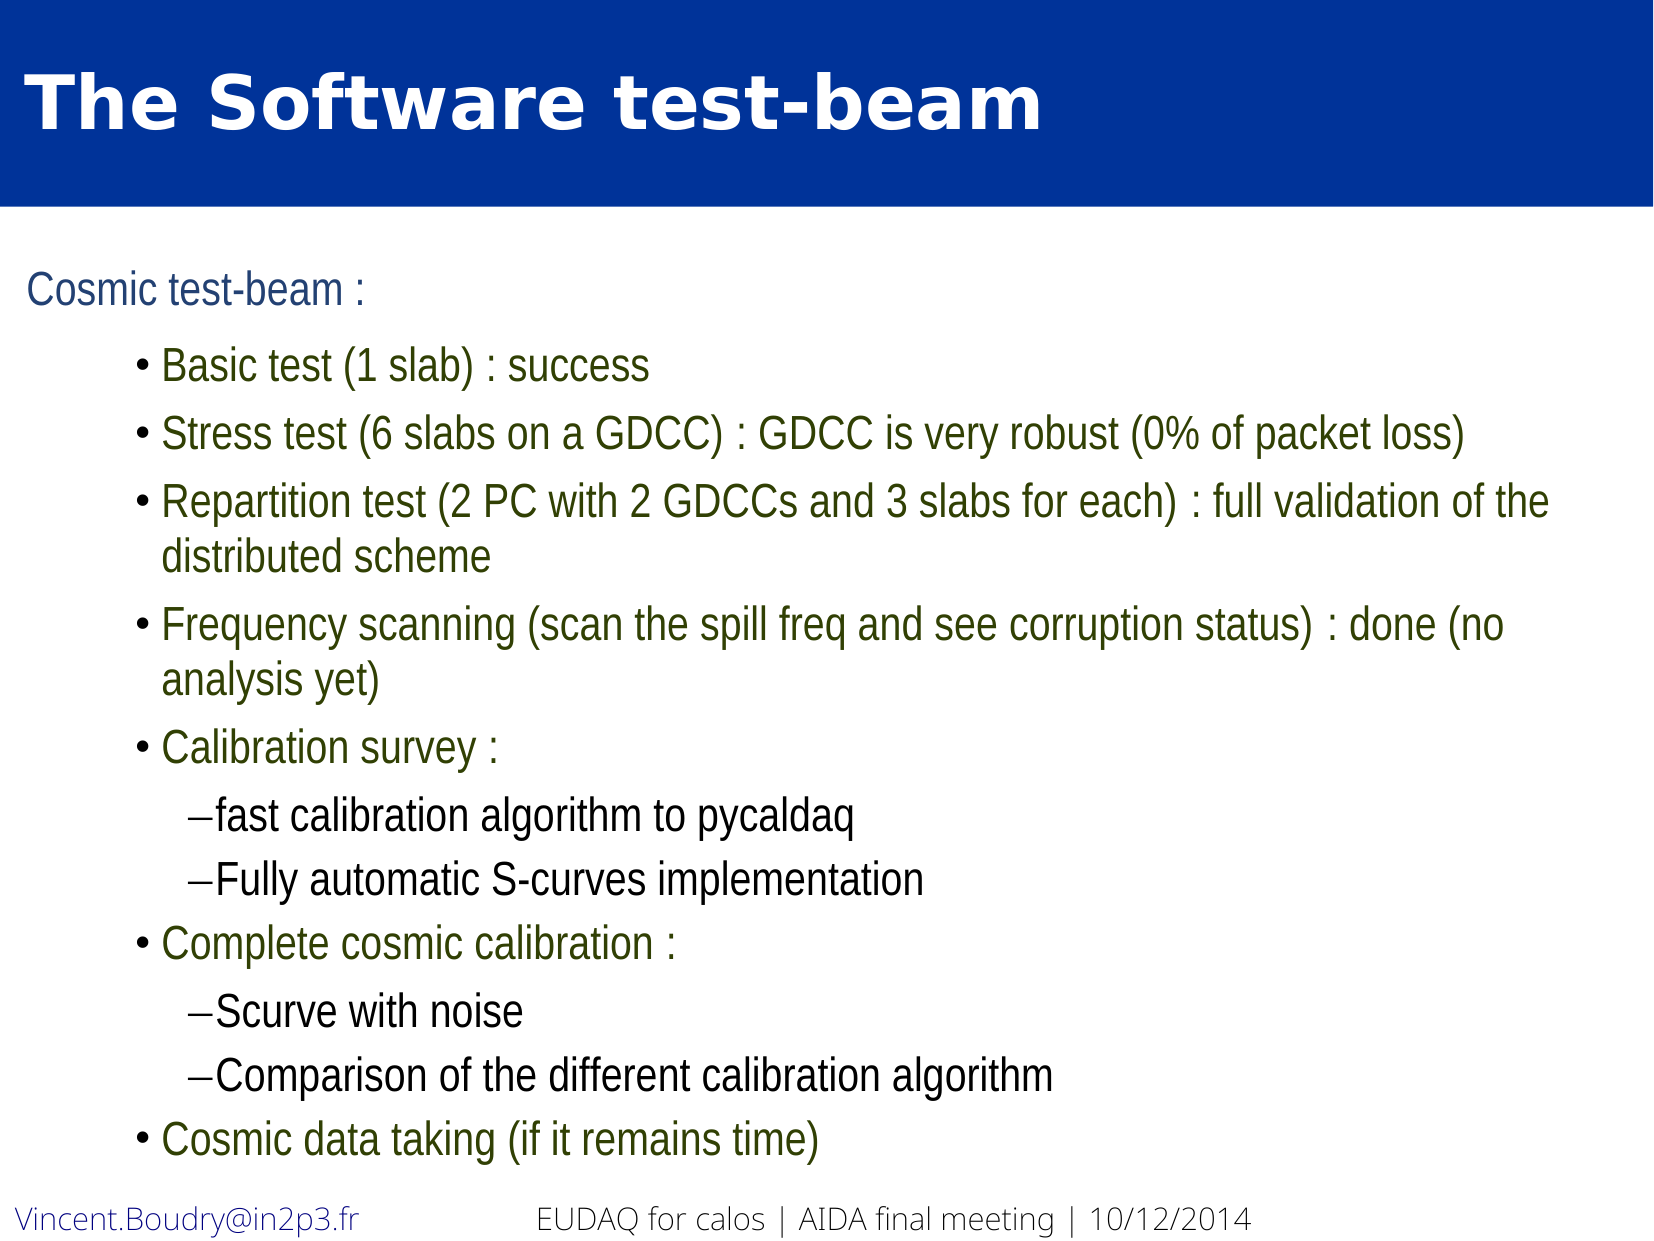

# The Software test-beam
Cosmic test-beam :
Basic test (1 slab) : success
Stress test (6 slabs on a GDCC) : GDCC is very robust (0% of packet loss)
Repartition test (2 PC with 2 GDCCs and 3 slabs for each) : full validation of the distributed scheme
Frequency scanning (scan the spill freq and see corruption status) : done (no analysis yet)
Calibration survey :
fast calibration algorithm to pycaldaq
Fully automatic S-curves implementation
Complete cosmic calibration :
Scurve with noise
Comparison of the different calibration algorithm
Cosmic data taking (if it remains time)
Vincent.Boudry@in2p3.fr
EUDAQ for calos | AIDA final meeting | 10/12/2014